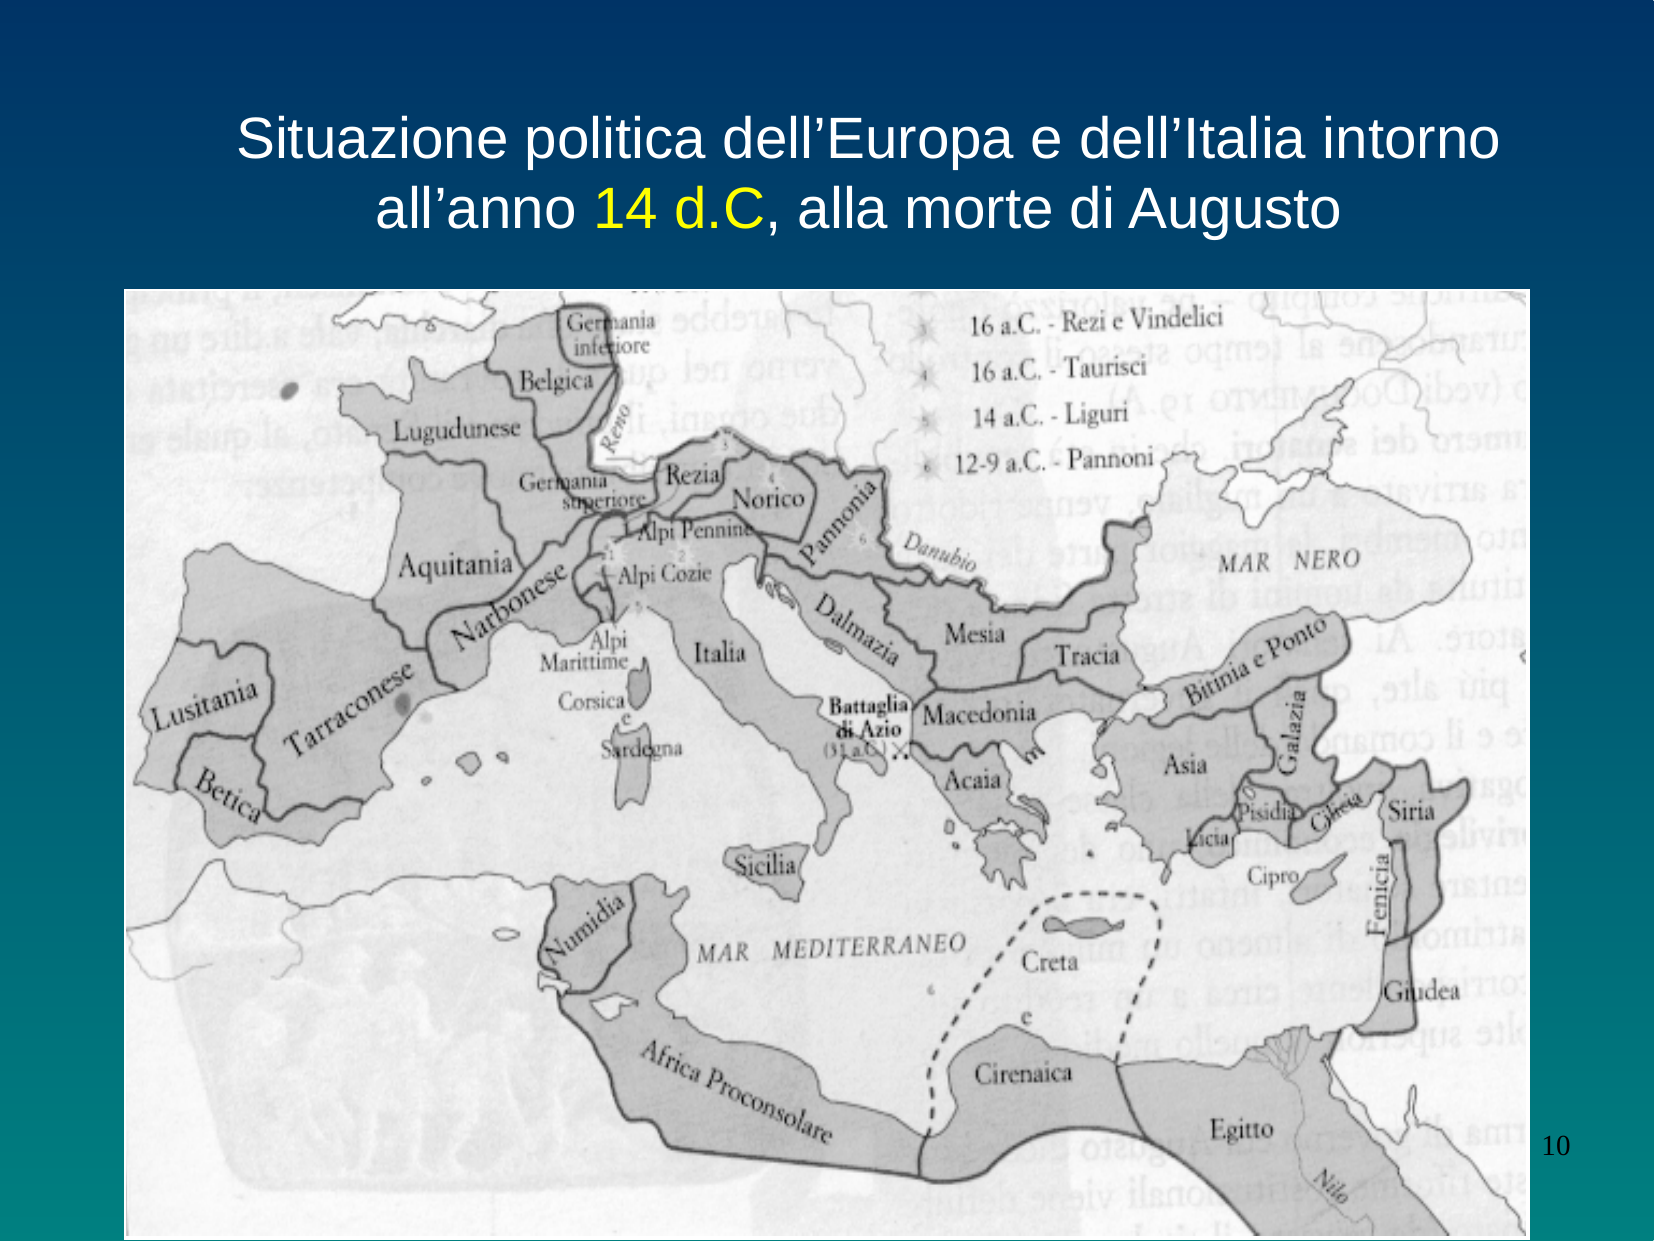

Situazione politica dell’Europa e dell’Italia intorno all’anno 14 d.C, alla morte di Augusto
#
10